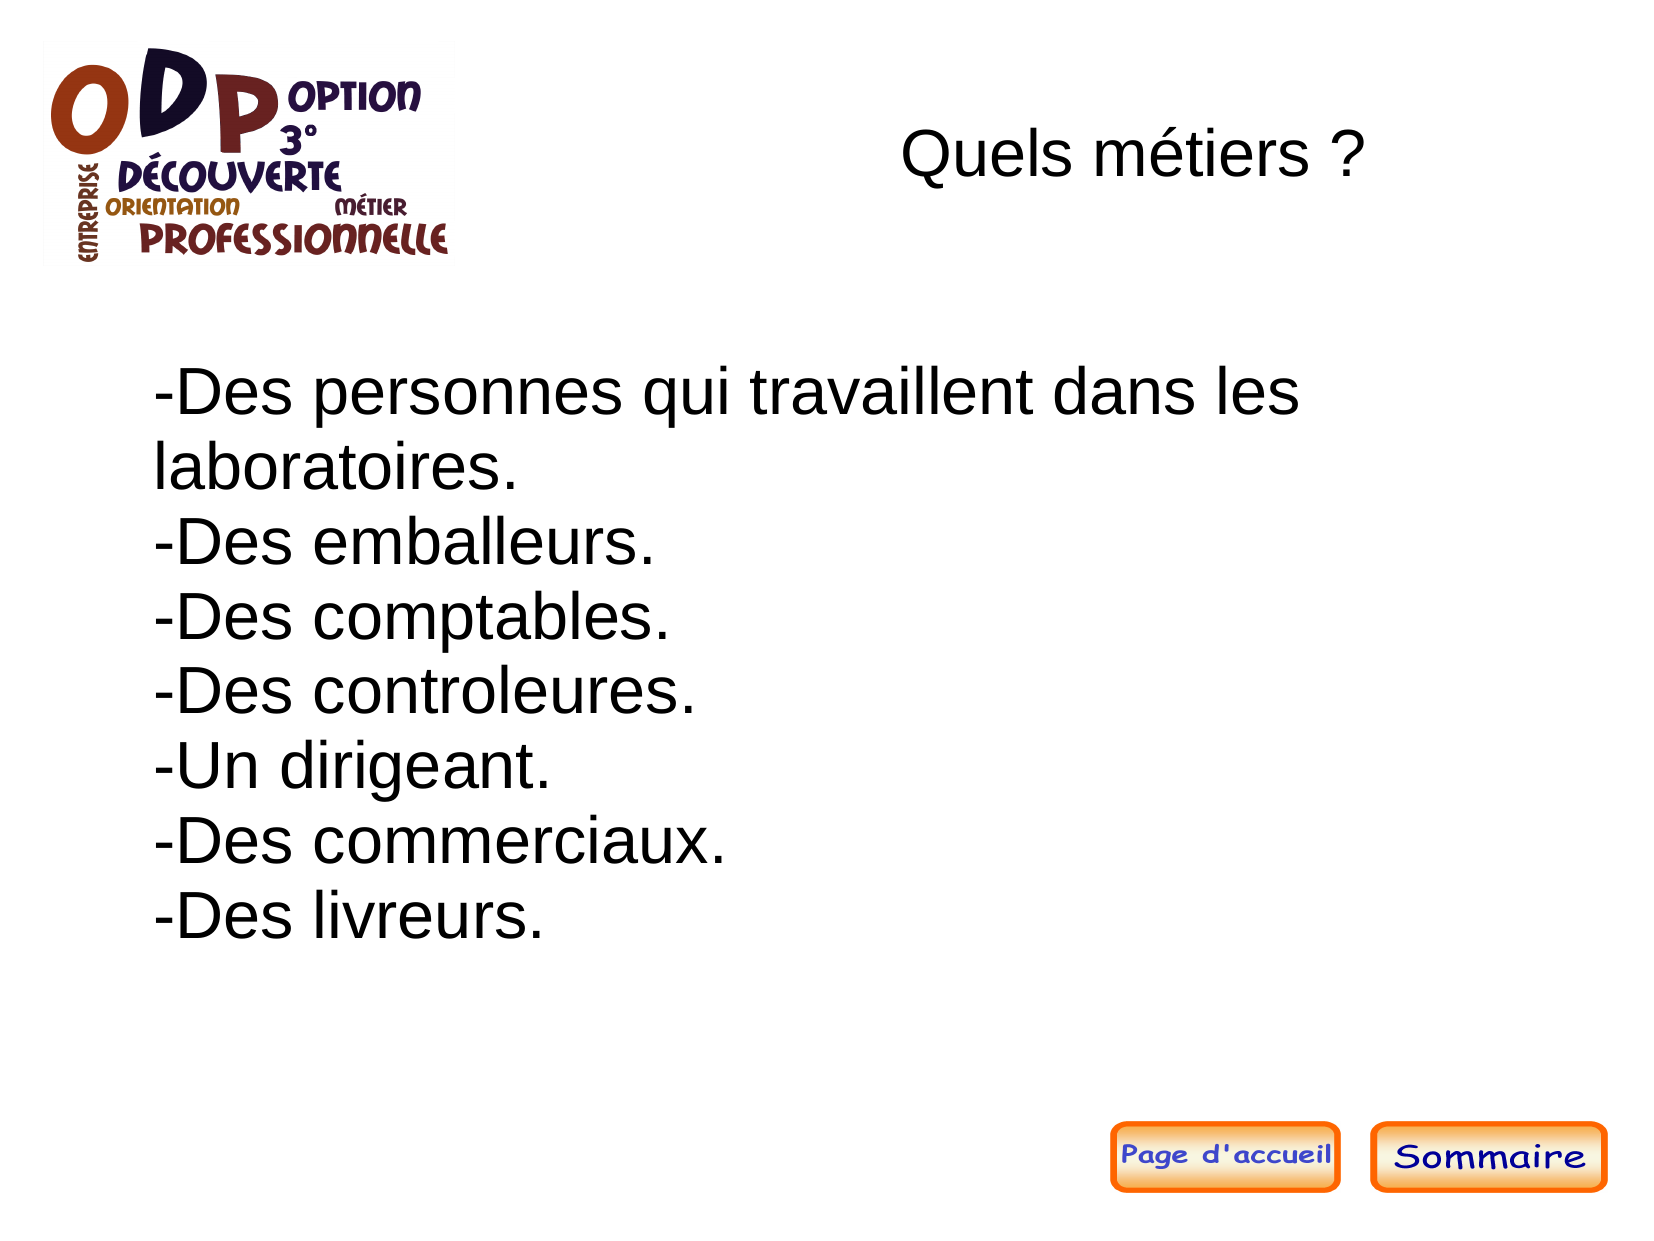

# Quels métiers ?
-Des personnes qui travaillent dans les laboratoires. -Des emballeurs. -Des comptables. -Des controleures. -Un dirigeant. -Des commerciaux. -Des livreurs.